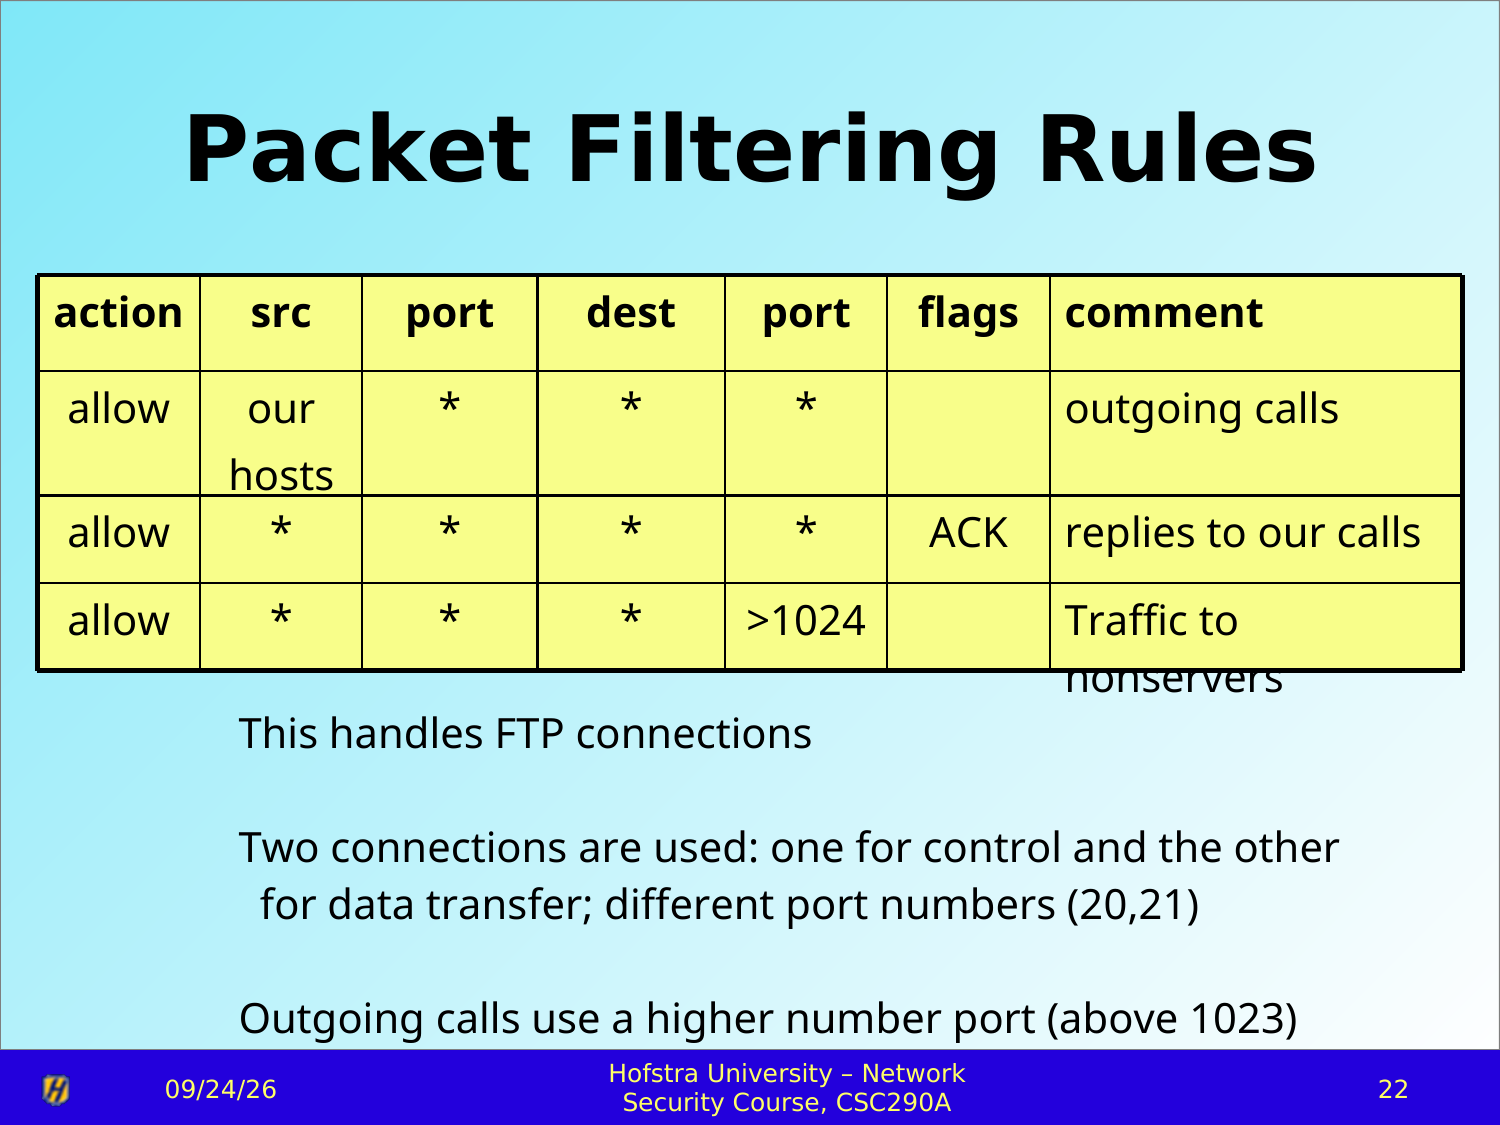

# Packet Filtering Rules
action
src
port
dest
port
flags
comment
allow
our
hosts
*
*
*
outgoing calls
allow
*
*
*
*
ACK
replies to our calls
allow
*
*
*
>1024
Traffic to nonservers
 This handles FTP connections
 Two connections are used: one for control and the other
 for data transfer; different port numbers (20,21)
 Outgoing calls use a higher number port (above 1023)
22